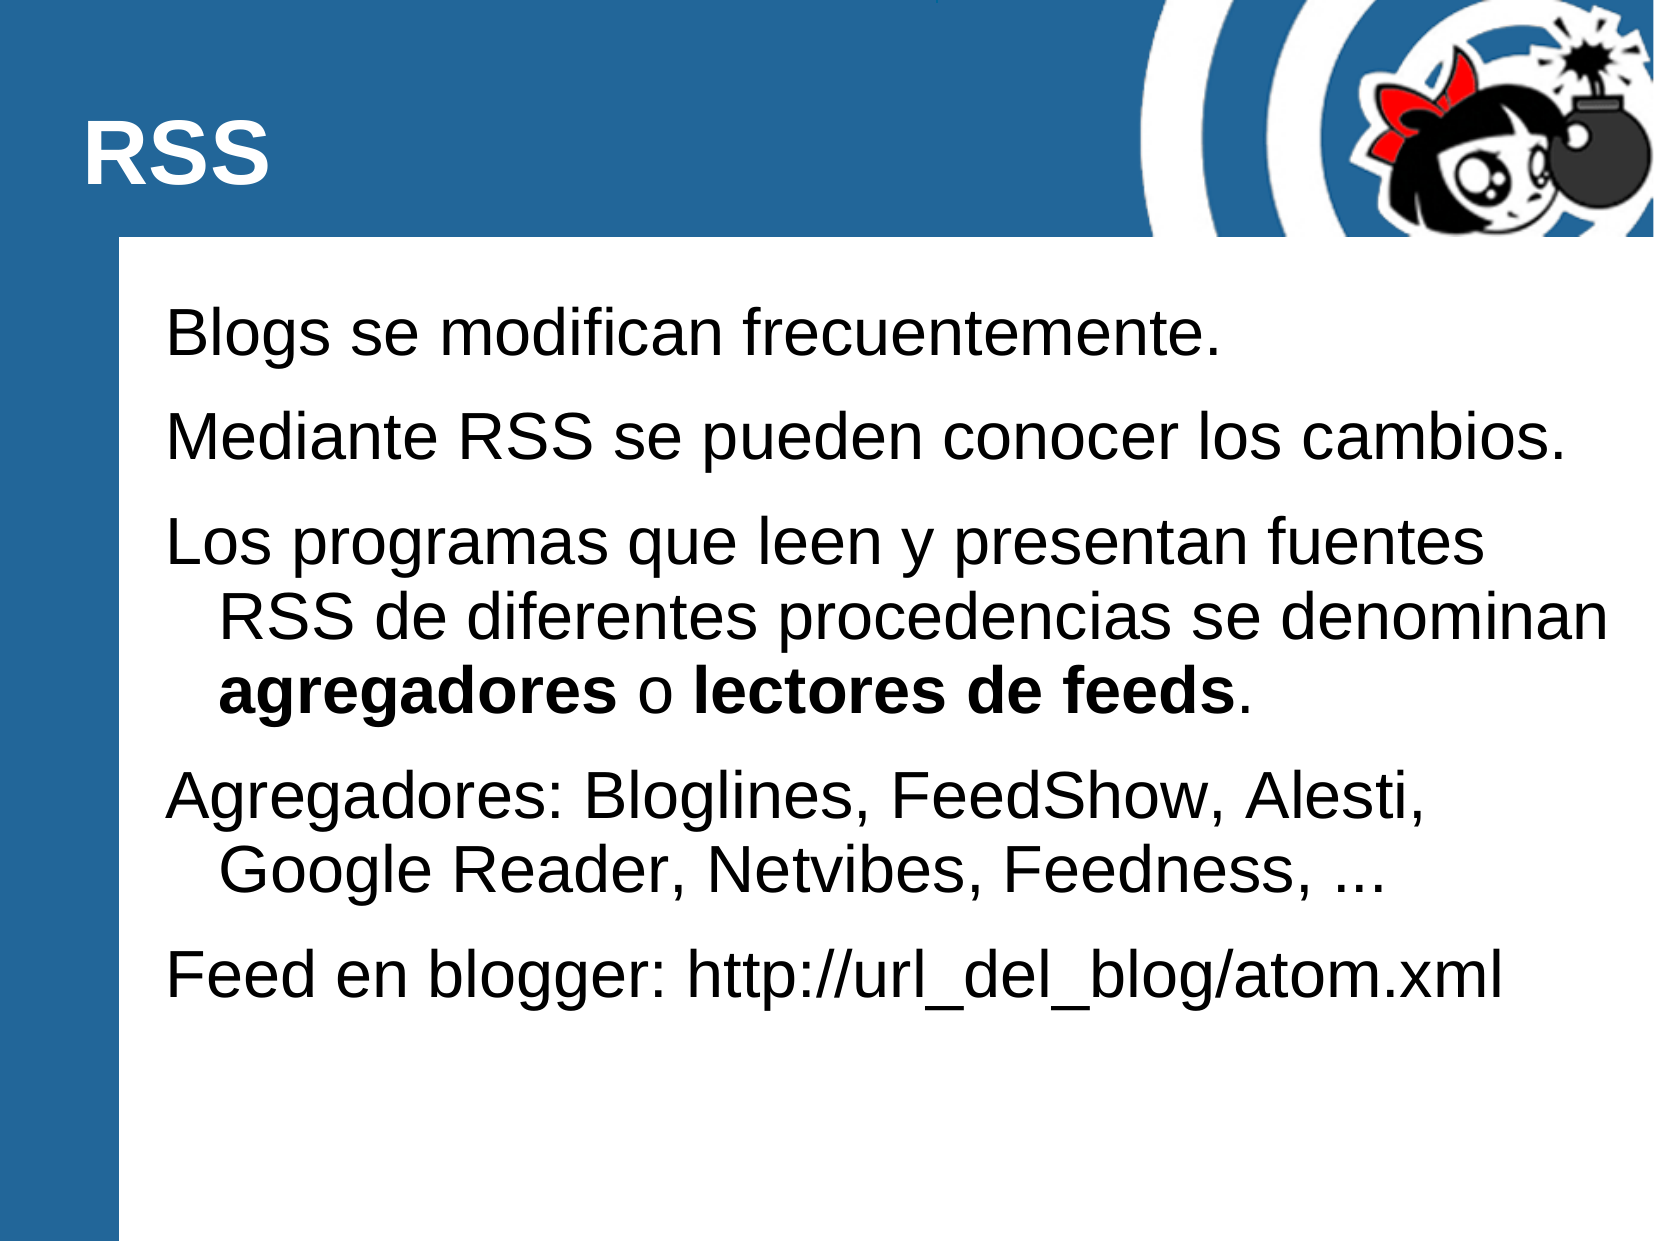

# RSS
Blogs se modifican frecuentemente.
Mediante RSS se pueden conocer los cambios.
Los programas que leen y presentan fuentes RSS de diferentes procedencias se denominan agregadores o lectores de feeds.
Agregadores: Bloglines, FeedShow, Alesti, Google Reader, Netvibes, Feedness, ...
Feed en blogger: http://url_del_blog/atom.xml